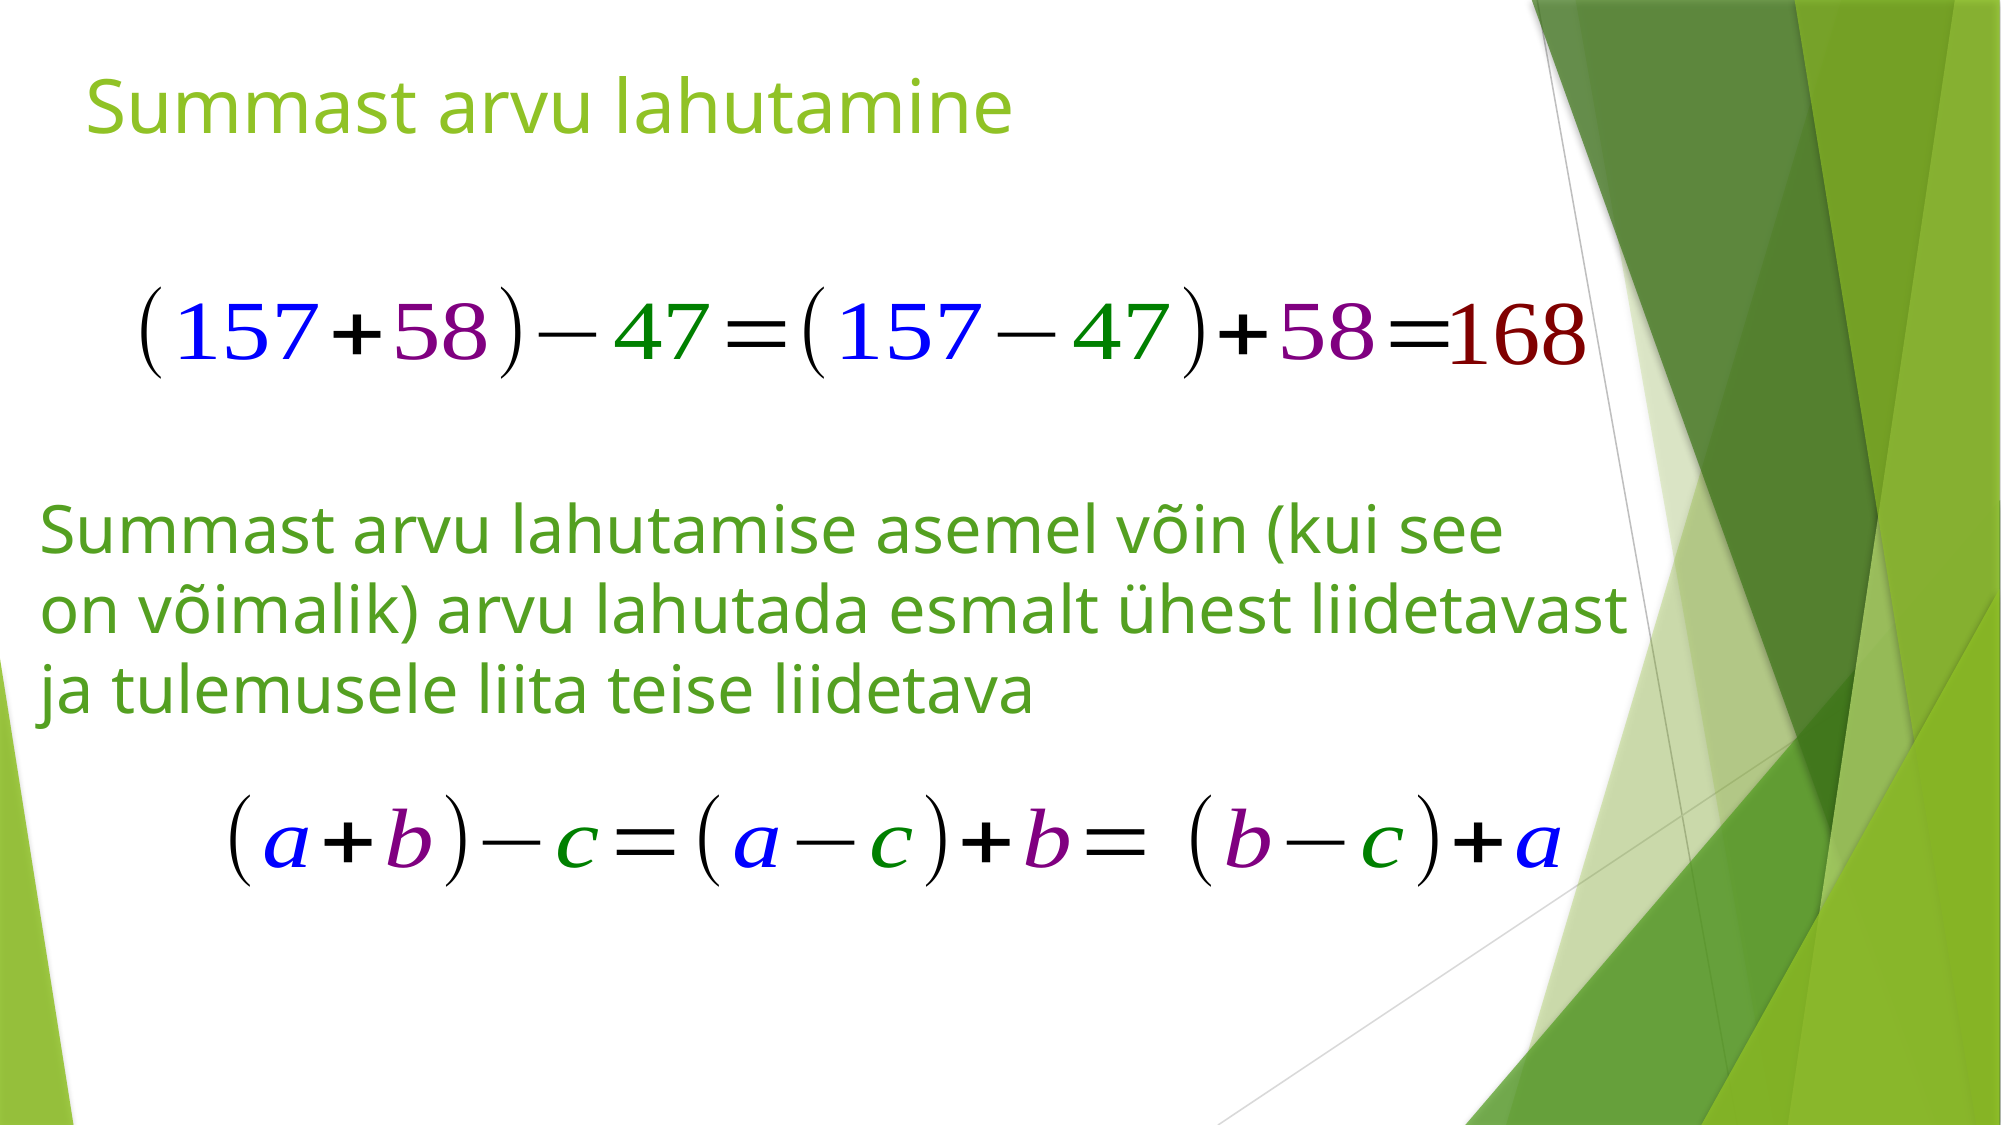

# Summast arvu lahutamine
Summast arvu lahutamise asemel võin (kui see
on võimalik) arvu lahutada esmalt ühest liidetavast
ja tulemusele liita teise liidetava